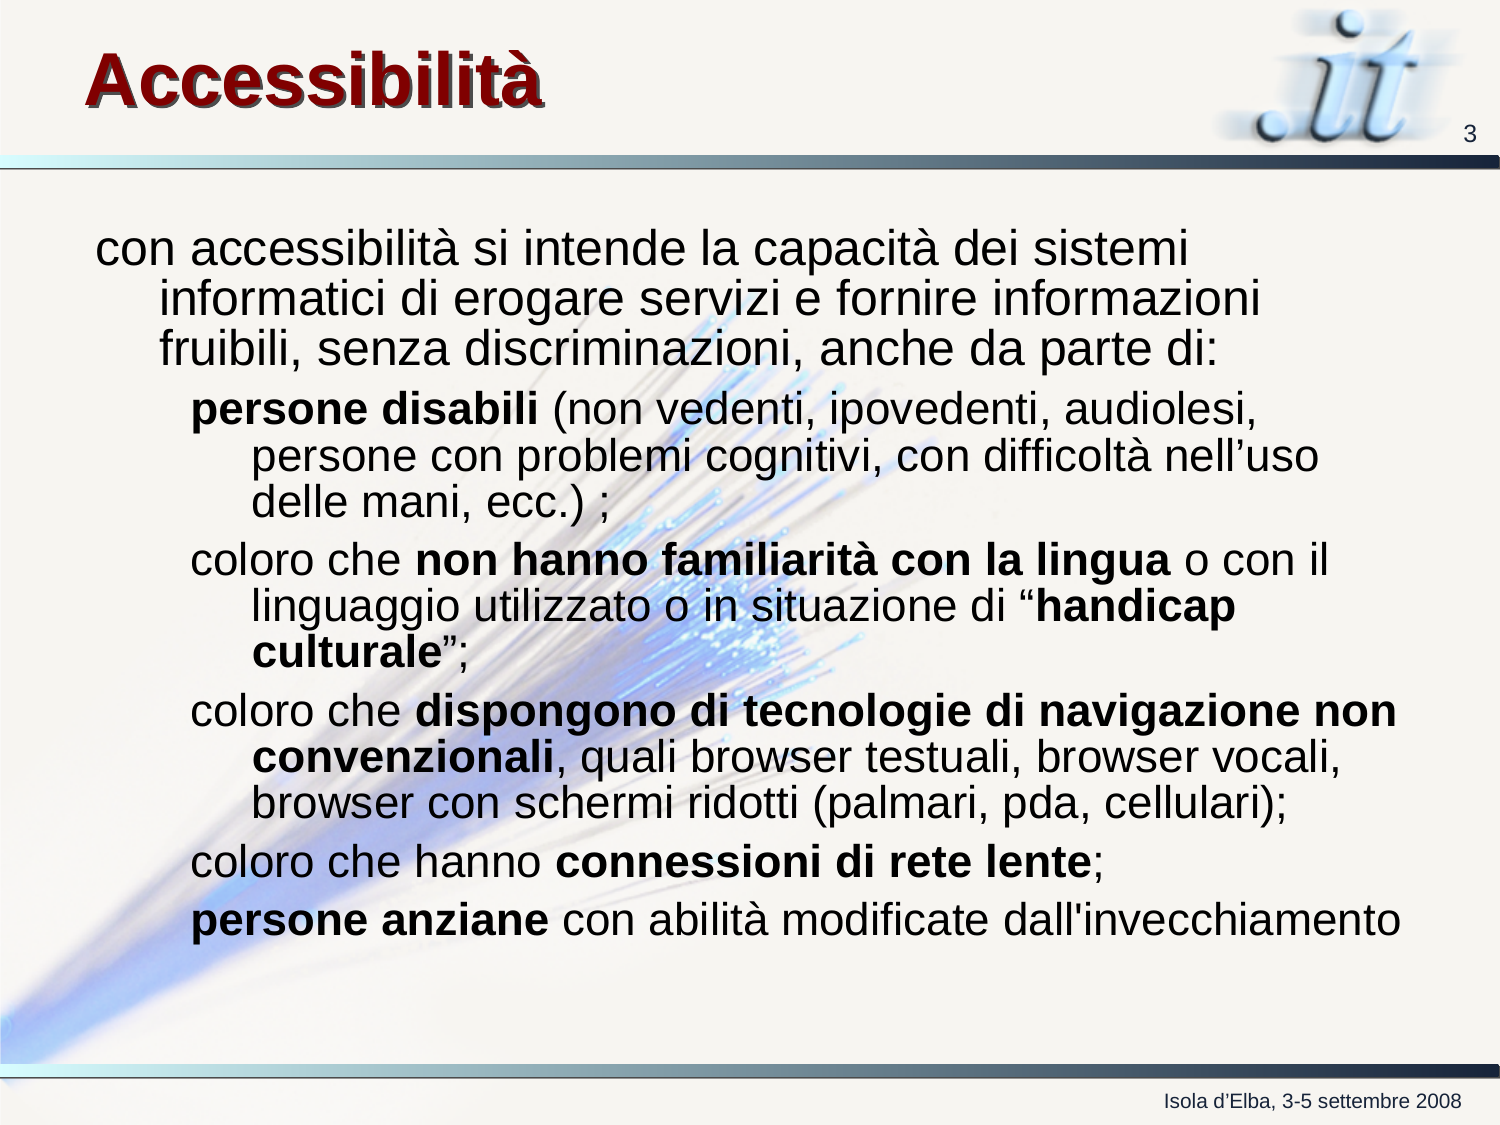

# Accessibilità
con accessibilità si intende la capacità dei sistemi informatici di erogare servizi e fornire informazioni fruibili, senza discriminazioni, anche da parte di:
persone disabili (non vedenti, ipovedenti, audiolesi, persone con problemi cognitivi, con difficoltà nell’uso delle mani, ecc.) ;
coloro che non hanno familiarità con la lingua o con il linguaggio utilizzato o in situazione di “handicap culturale”;
coloro che dispongono di tecnologie di navigazione non convenzionali, quali browser testuali, browser vocali, browser con schermi ridotti (palmari, pda, cellulari);
coloro che hanno connessioni di rete lente;
persone anziane con abilità modificate dall'invecchiamento